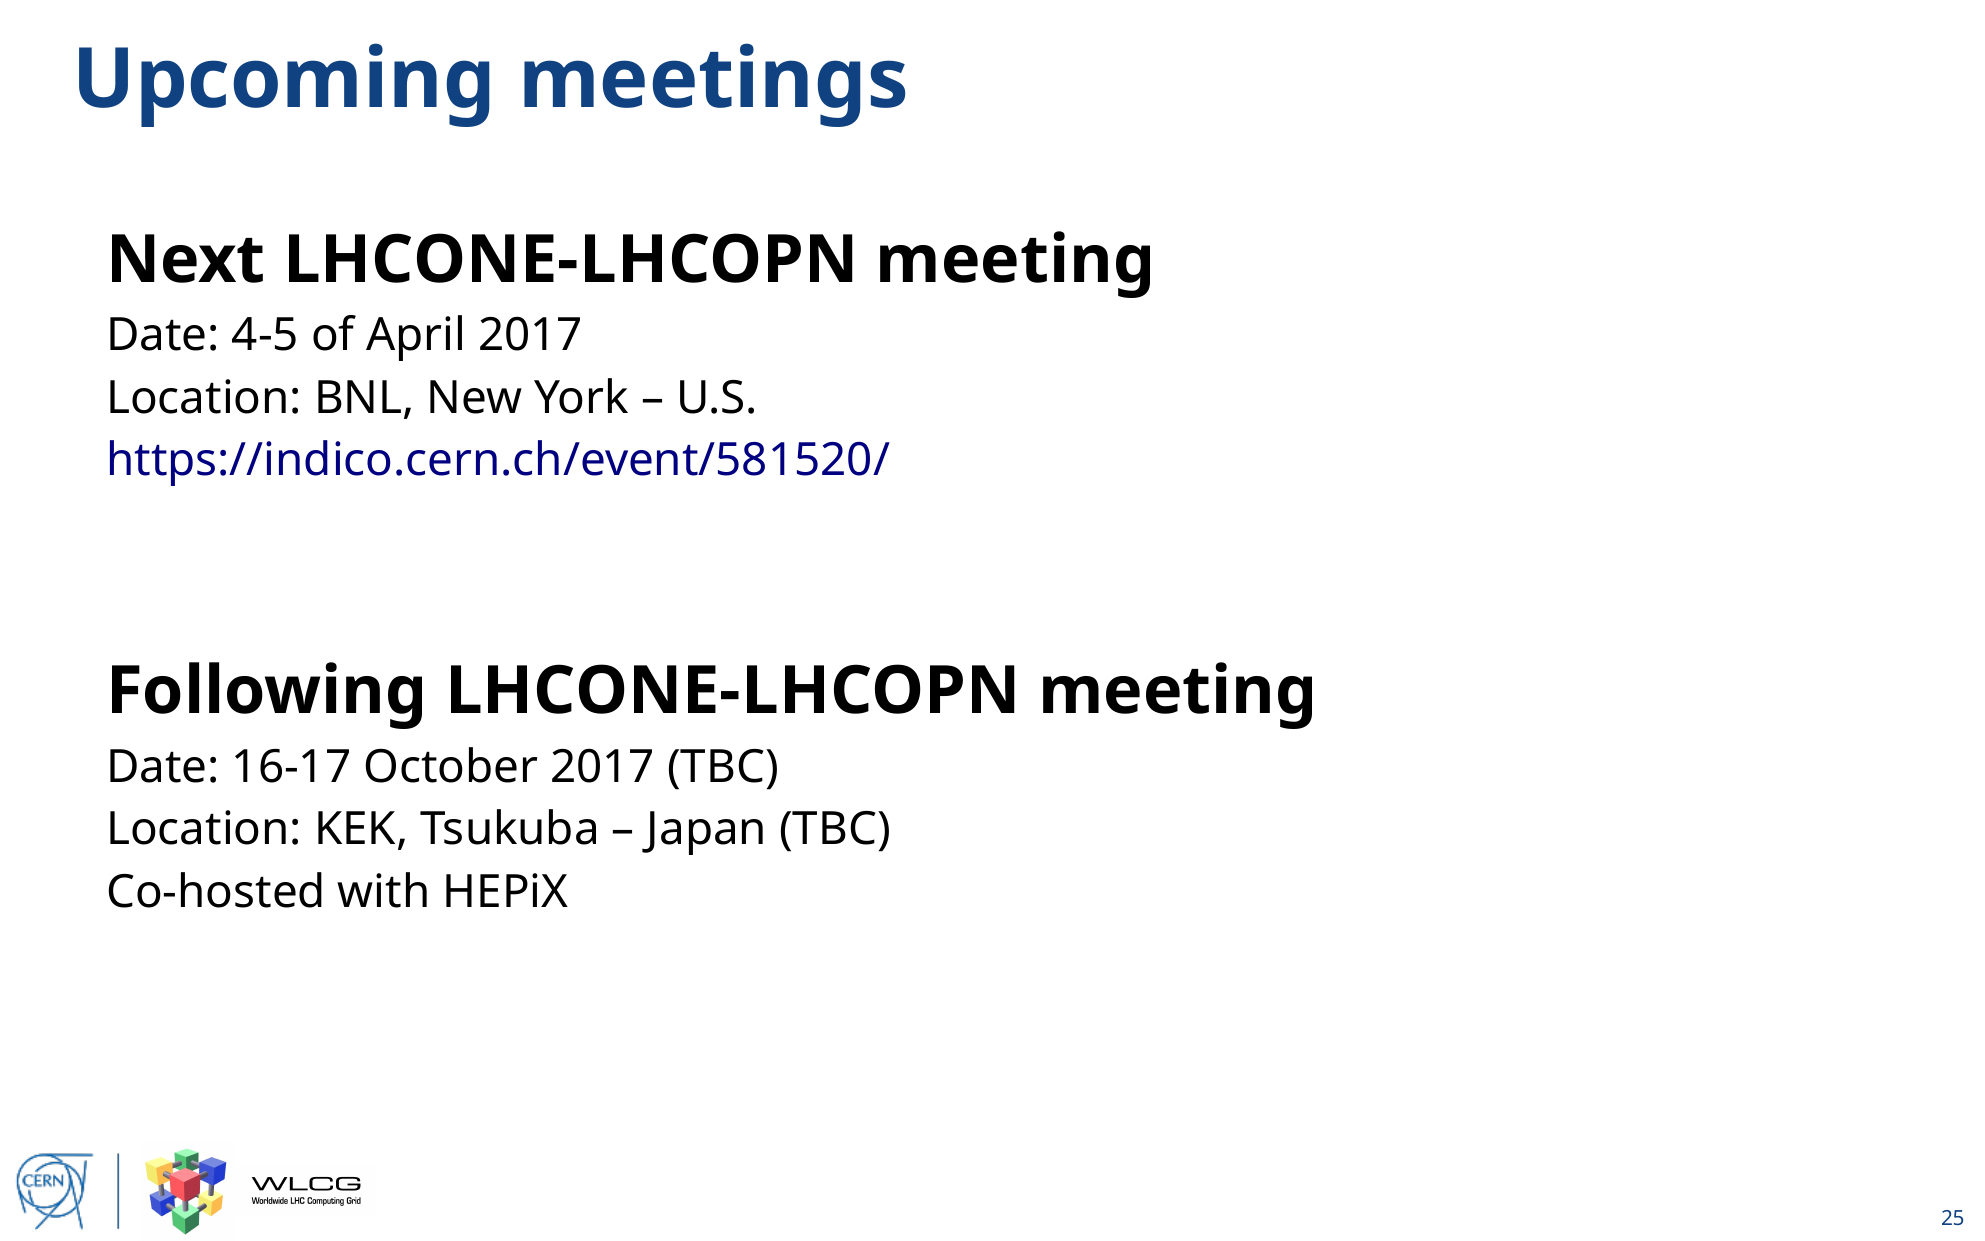

# Upcoming meetings
Next LHCONE-LHCOPN meeting
Date: 4-5 of April 2017
Location: BNL, New York – U.S.
https://indico.cern.ch/event/581520/
Following LHCONE-LHCOPN meeting
Date: 16-17 October 2017 (TBC)
Location: KEK, Tsukuba – Japan (TBC)
Co-hosted with HEPiX